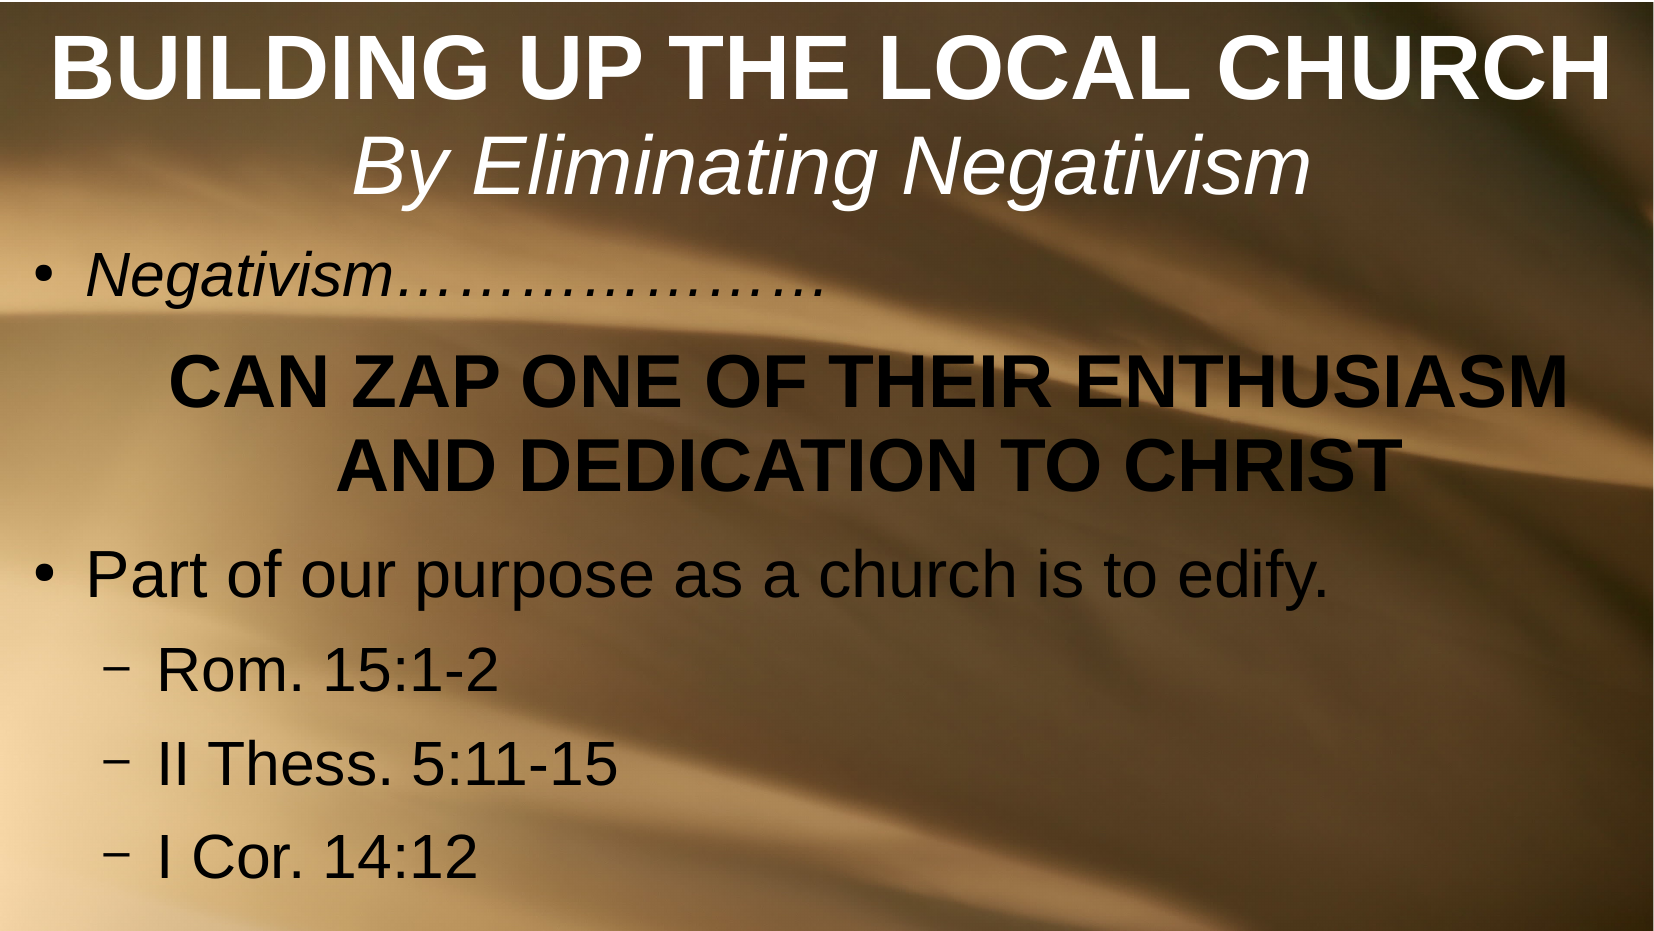

# BUILDING UP THE LOCAL CHURCH By Eliminating Negativism
Negativism…………………
CAN ZAP ONE OF THEIR ENTHUSIASM AND DEDICATION TO CHRIST
Part of our purpose as a church is to edify.
Rom. 15:1-2
II Thess. 5:11-15
I Cor. 14:12